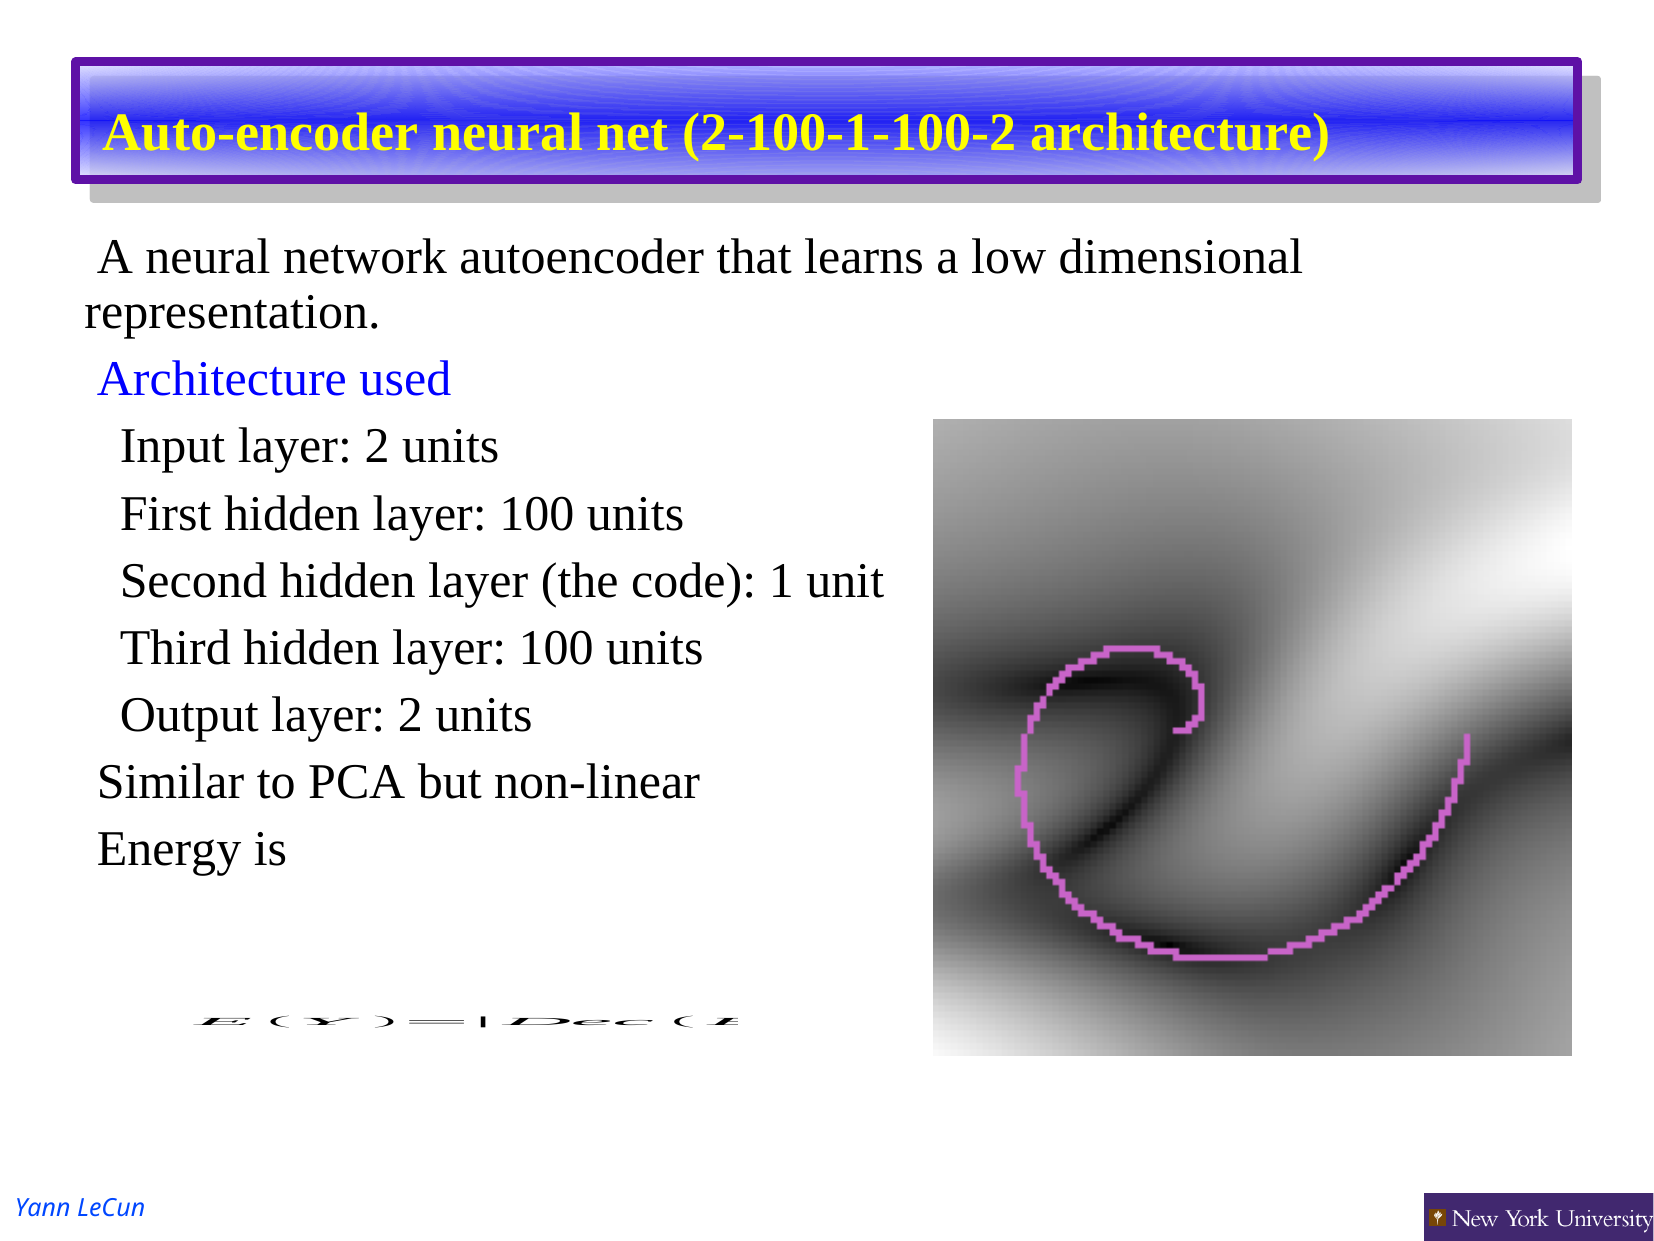

# Auto-encoder neural net (2-100-1-100-2 architecture)
 A neural network autoencoder that learns a low dimensional representation.
 Architecture used
Input layer: 2 units
First hidden layer: 100 units
Second hidden layer (the code): 1 unit
Third hidden layer: 100 units
Output layer: 2 units
 Similar to PCA but non-linear
 Energy is